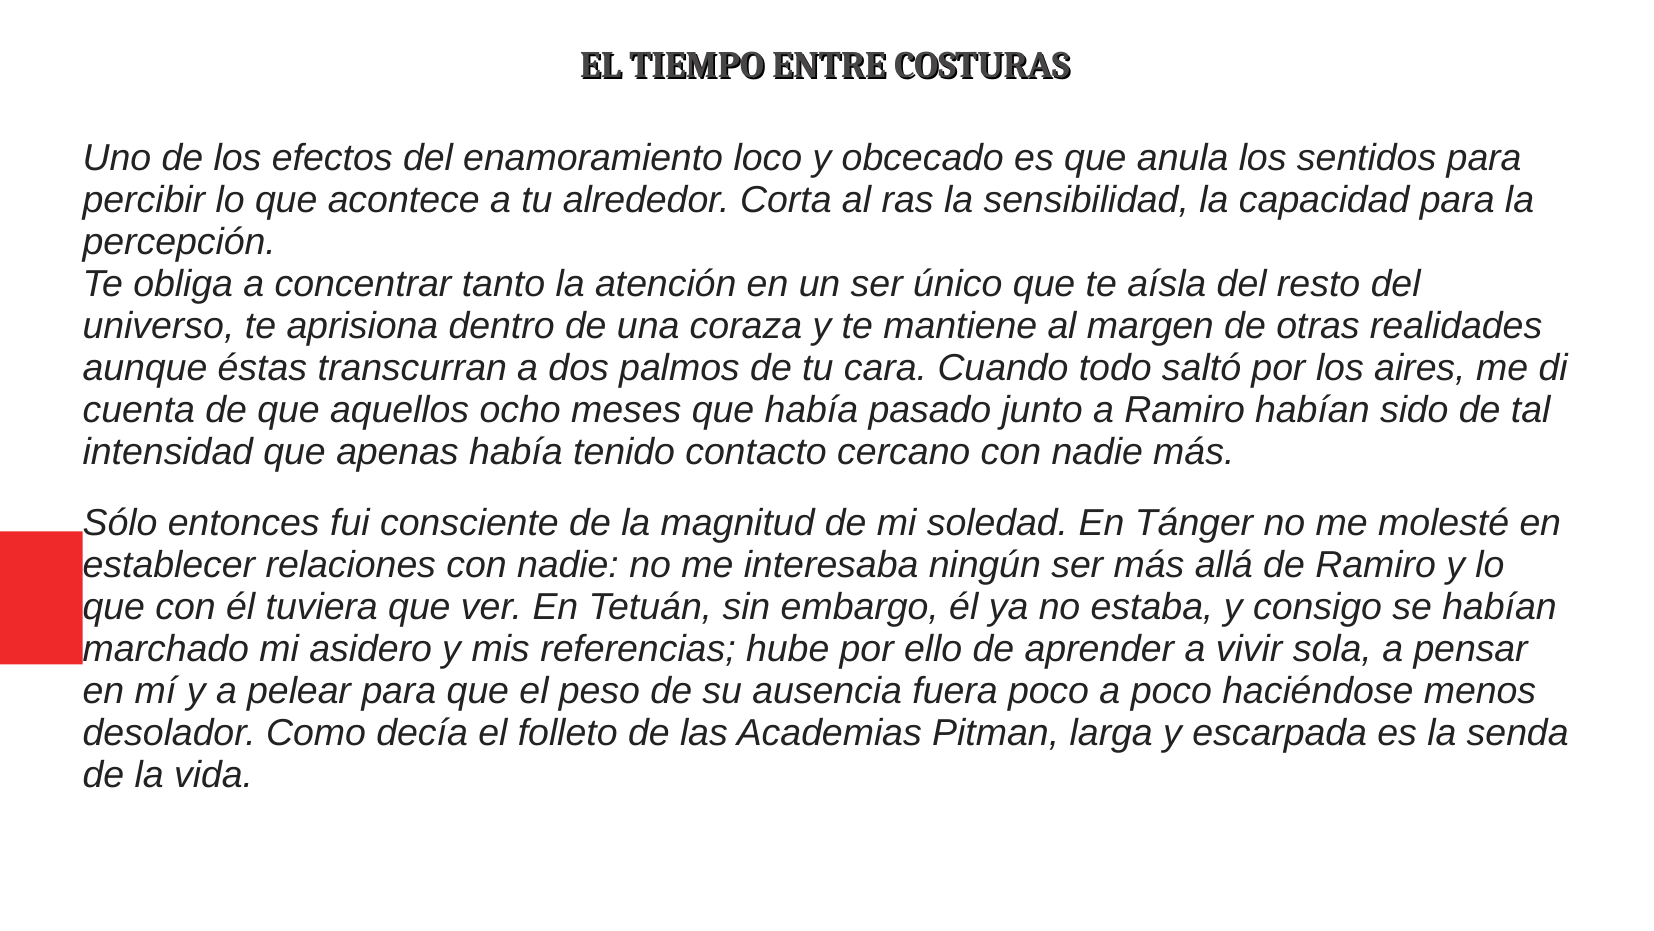

# EL TIEMPO ENTRE COSTURAS
Uno de los efectos del enamoramiento loco y obcecado es que anula los sentidos para percibir lo que acontece a tu alrededor. Corta al ras la sensibilidad, la capacidad para la percepción. 
Te obliga a concentrar tanto la atención en un ser único que te aísla del resto del universo, te aprisiona dentro de una coraza y te mantiene al margen de otras realidades aunque éstas transcurran a dos palmos de tu cara. Cuando todo saltó por los aires, me di cuenta de que aquellos ocho meses que había pasado junto a Ramiro habían sido de tal intensidad que apenas había tenido contacto cercano con nadie más.
Sólo entonces fui consciente de la magnitud de mi soledad. En Tánger no me molesté en establecer relaciones con nadie: no me interesaba ningún ser más allá de Ramiro y lo que con él tuviera que ver. En Tetuán, sin embargo, él ya no estaba, y consigo se habían marchado mi asidero y mis referencias; hube por ello de aprender a vivir sola, a pensar en mí y a pelear para que el peso de su ausencia fuera poco a poco haciéndose menos desolador. Como decía el folleto de las Academias Pitman, larga y escarpada es la senda de la vida.